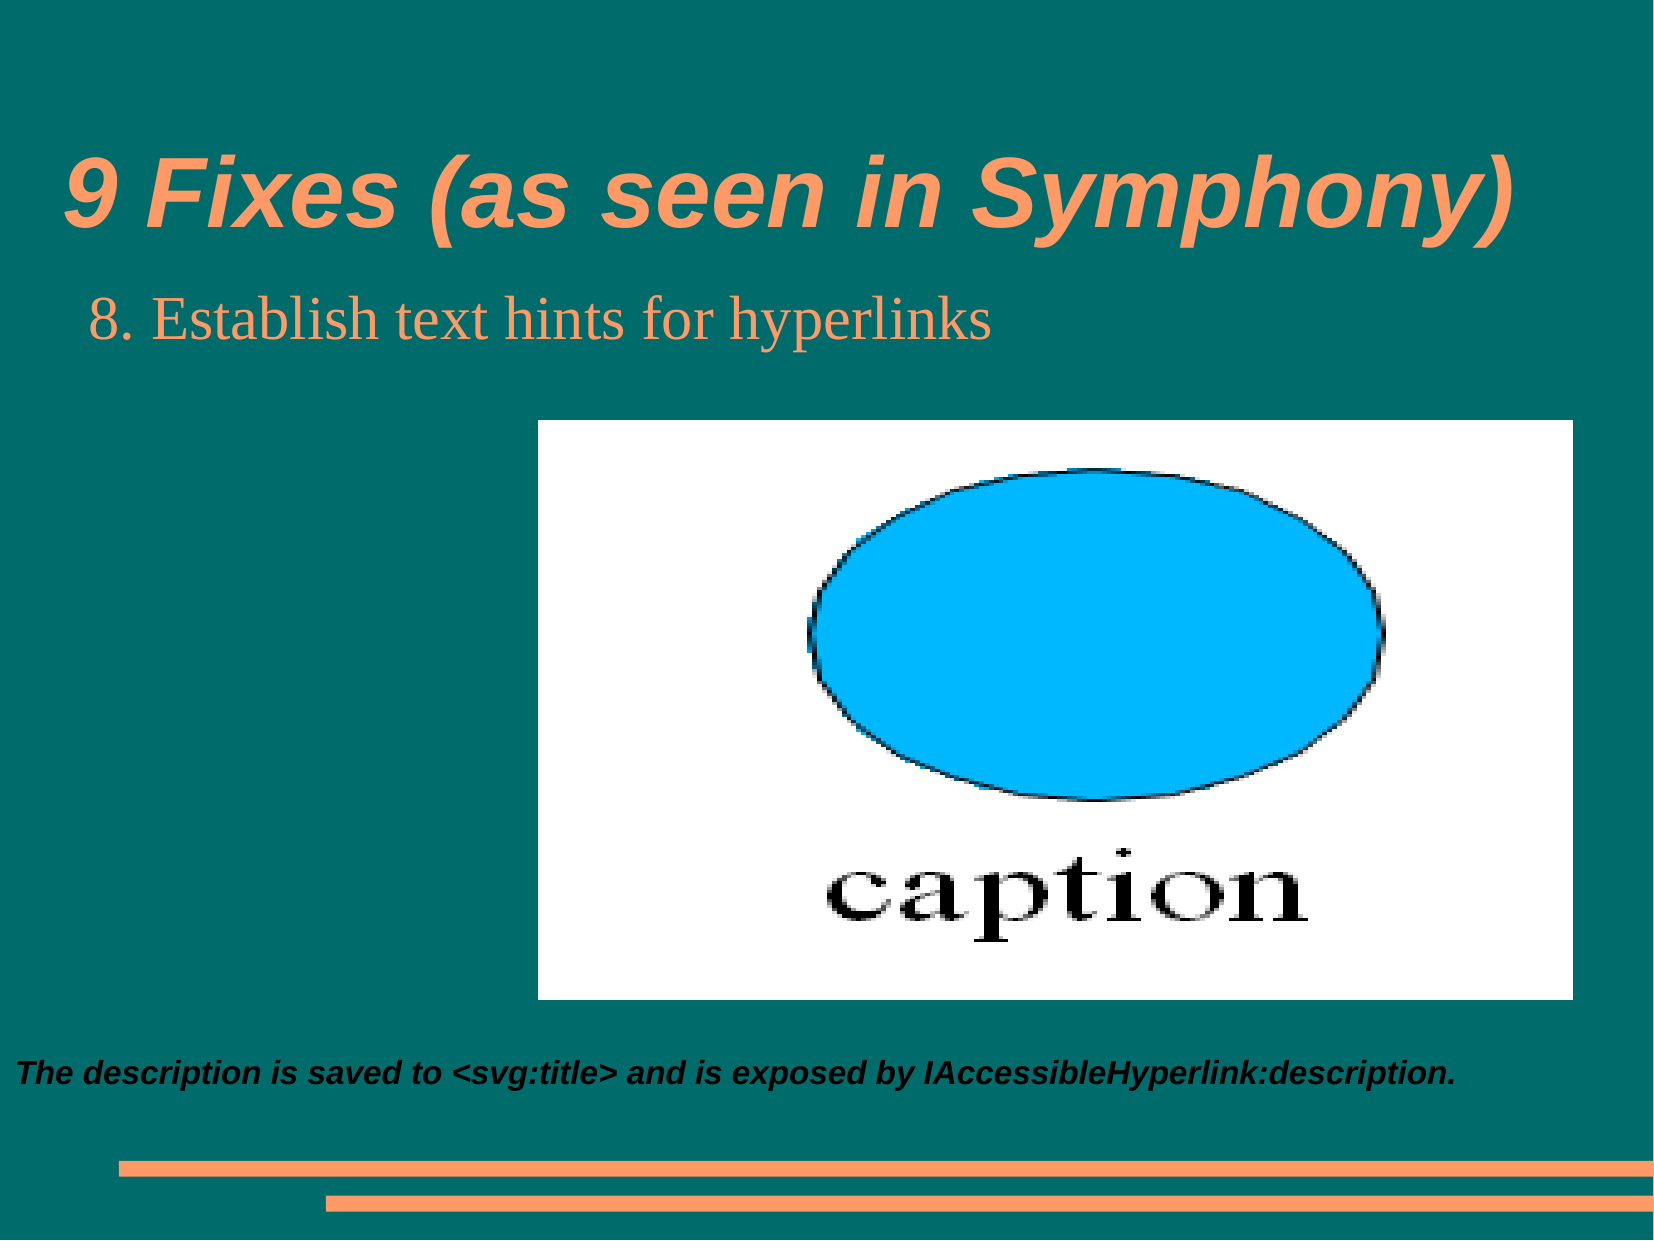

# 9 Fixes (as seen in Symphony)
8. Establish text hints for hyperlinks
The description is saved to <svg:title> and is exposed by IAccessibleHyperlink:description.